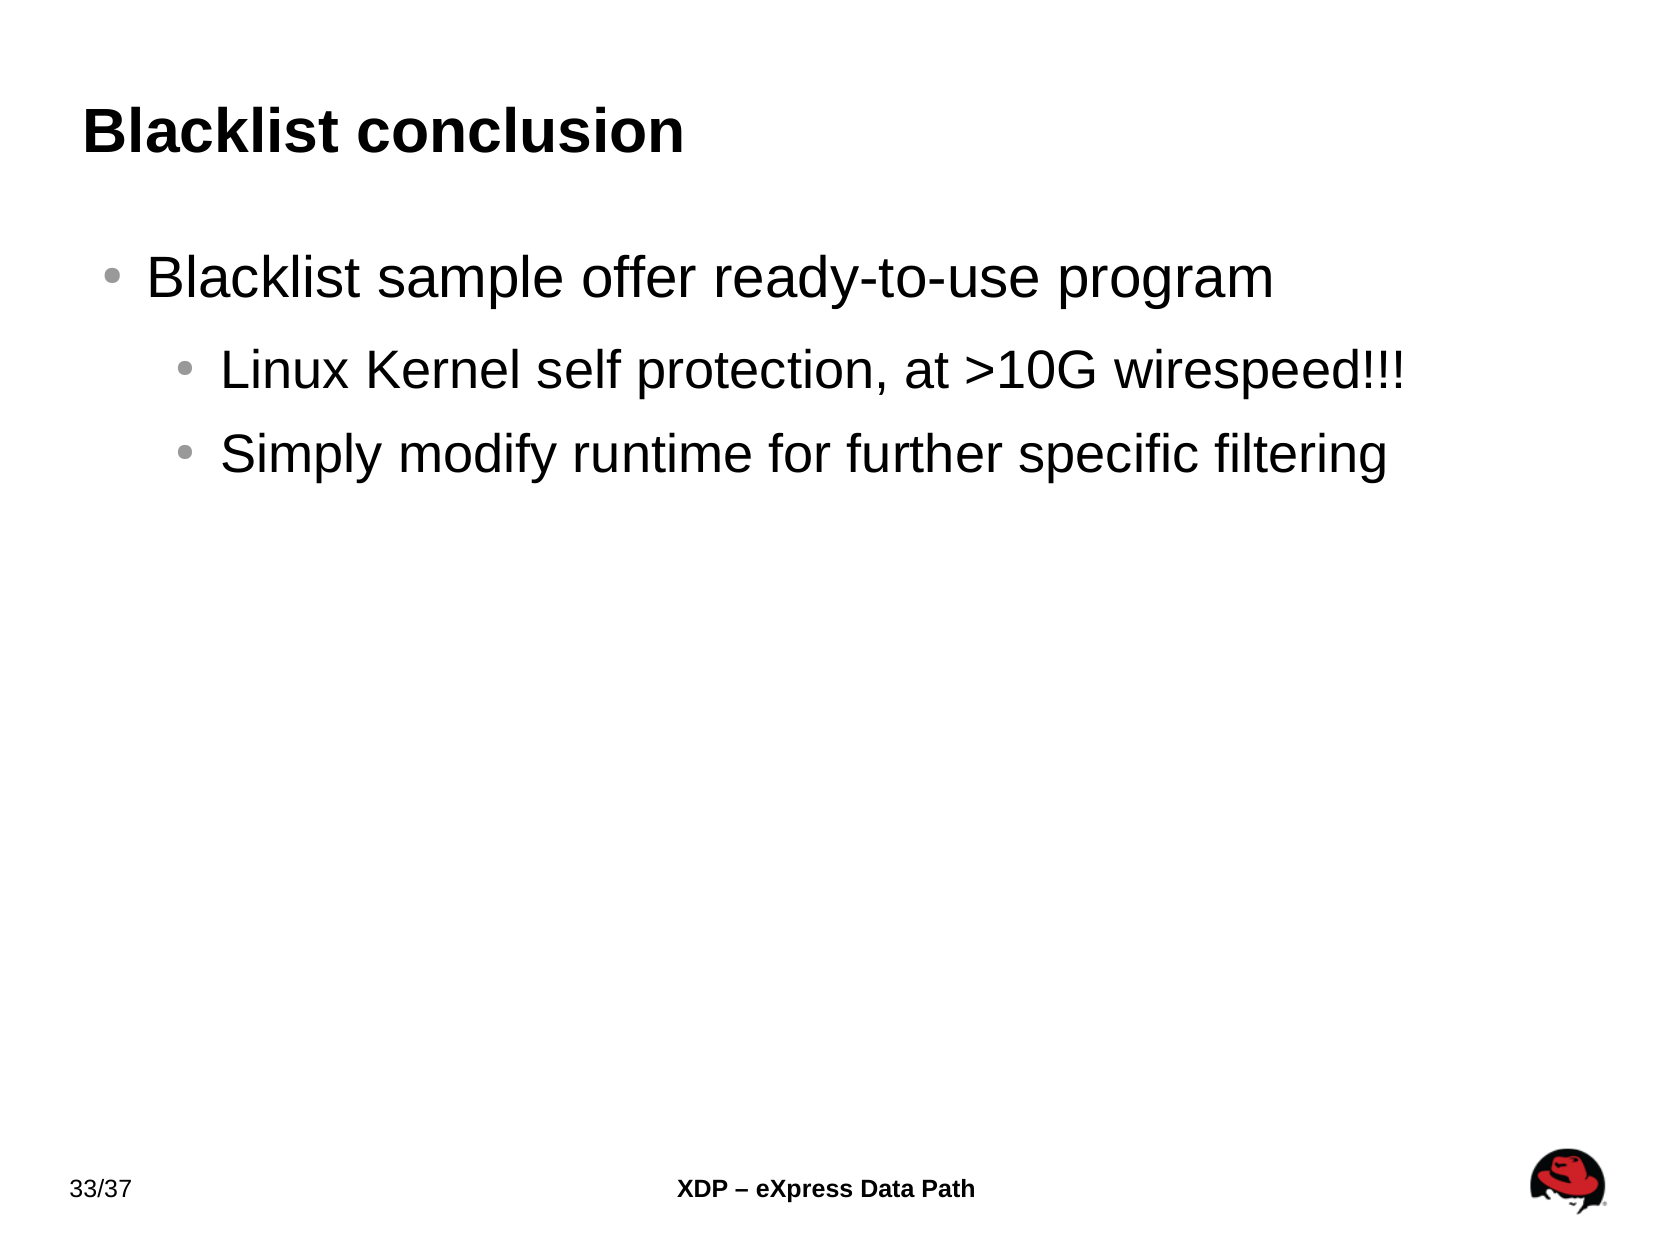

# Blacklist conclusion
Blacklist sample offer ready-to-use program
Linux Kernel self protection, at >10G wirespeed!!!
Simply modify runtime for further specific filtering